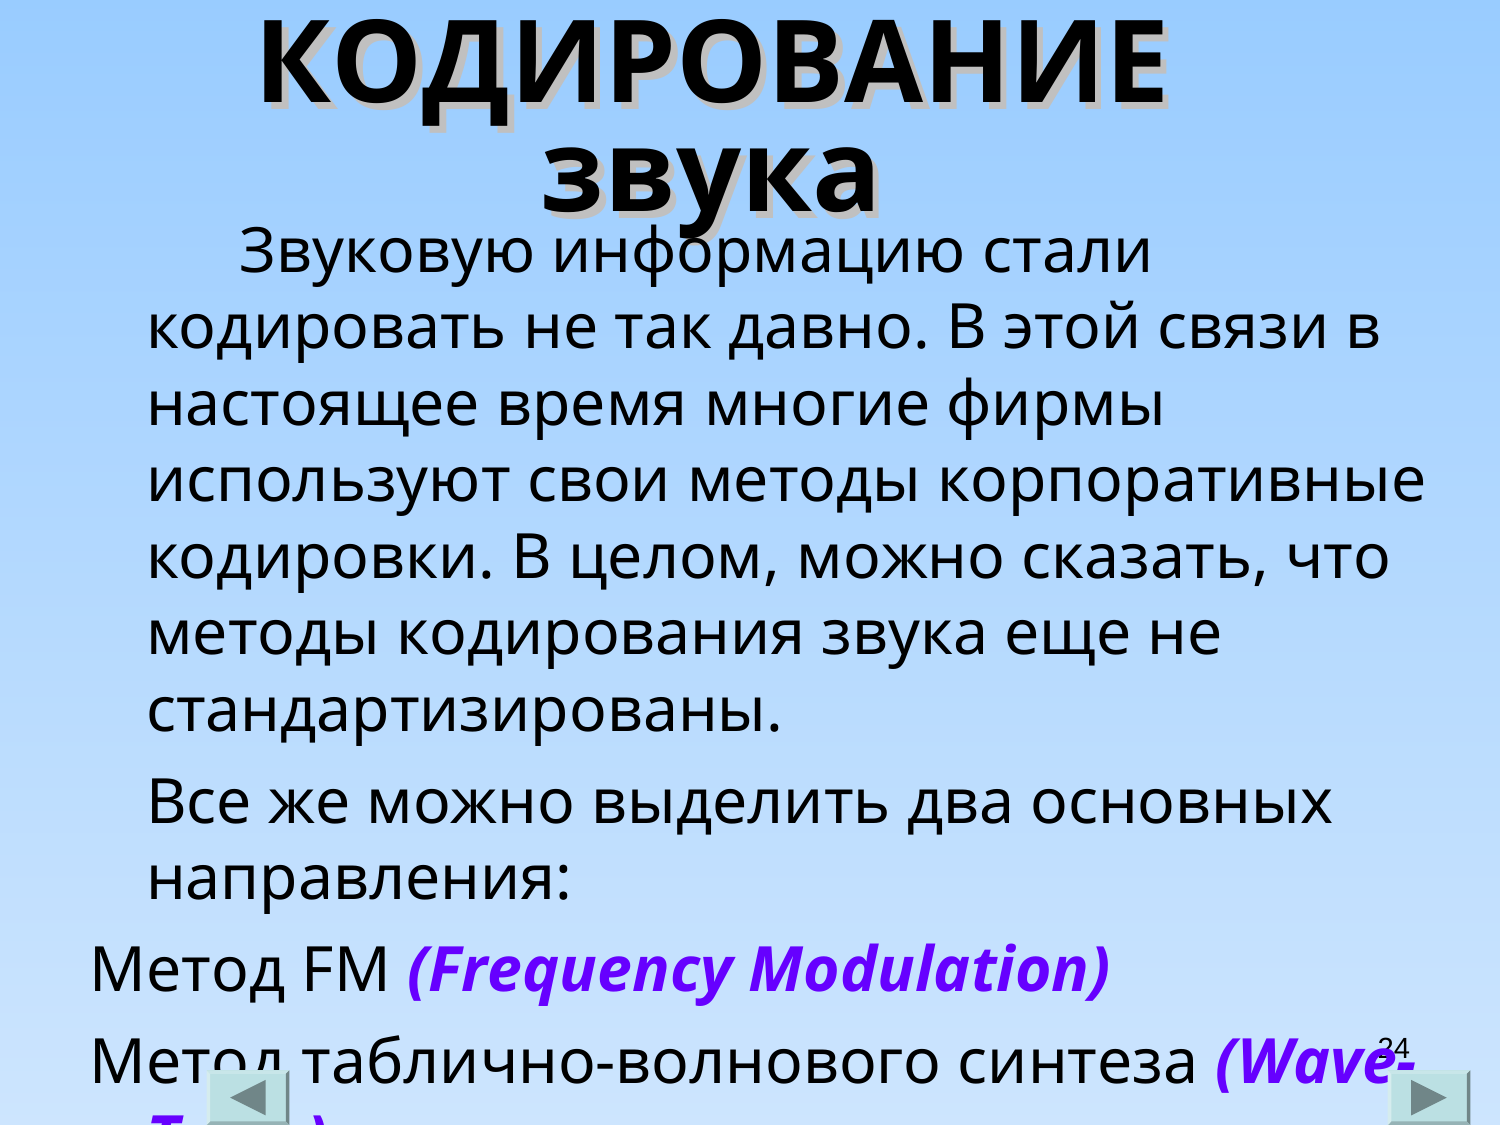

# КОДИРОВАНИЕ звука
		Звуковую информацию стали кодировать не так давно. В этой связи в настоящее время многие фирмы используют свои методы корпоративные кодировки. В целом, можно сказать, что методы кодирования звука еще не стандартизированы.
	Все же можно выделить два основных направления:
Метод FM (Frequency Modulation)
Метод таблично-волнового синтеза (Wave-Table)
24